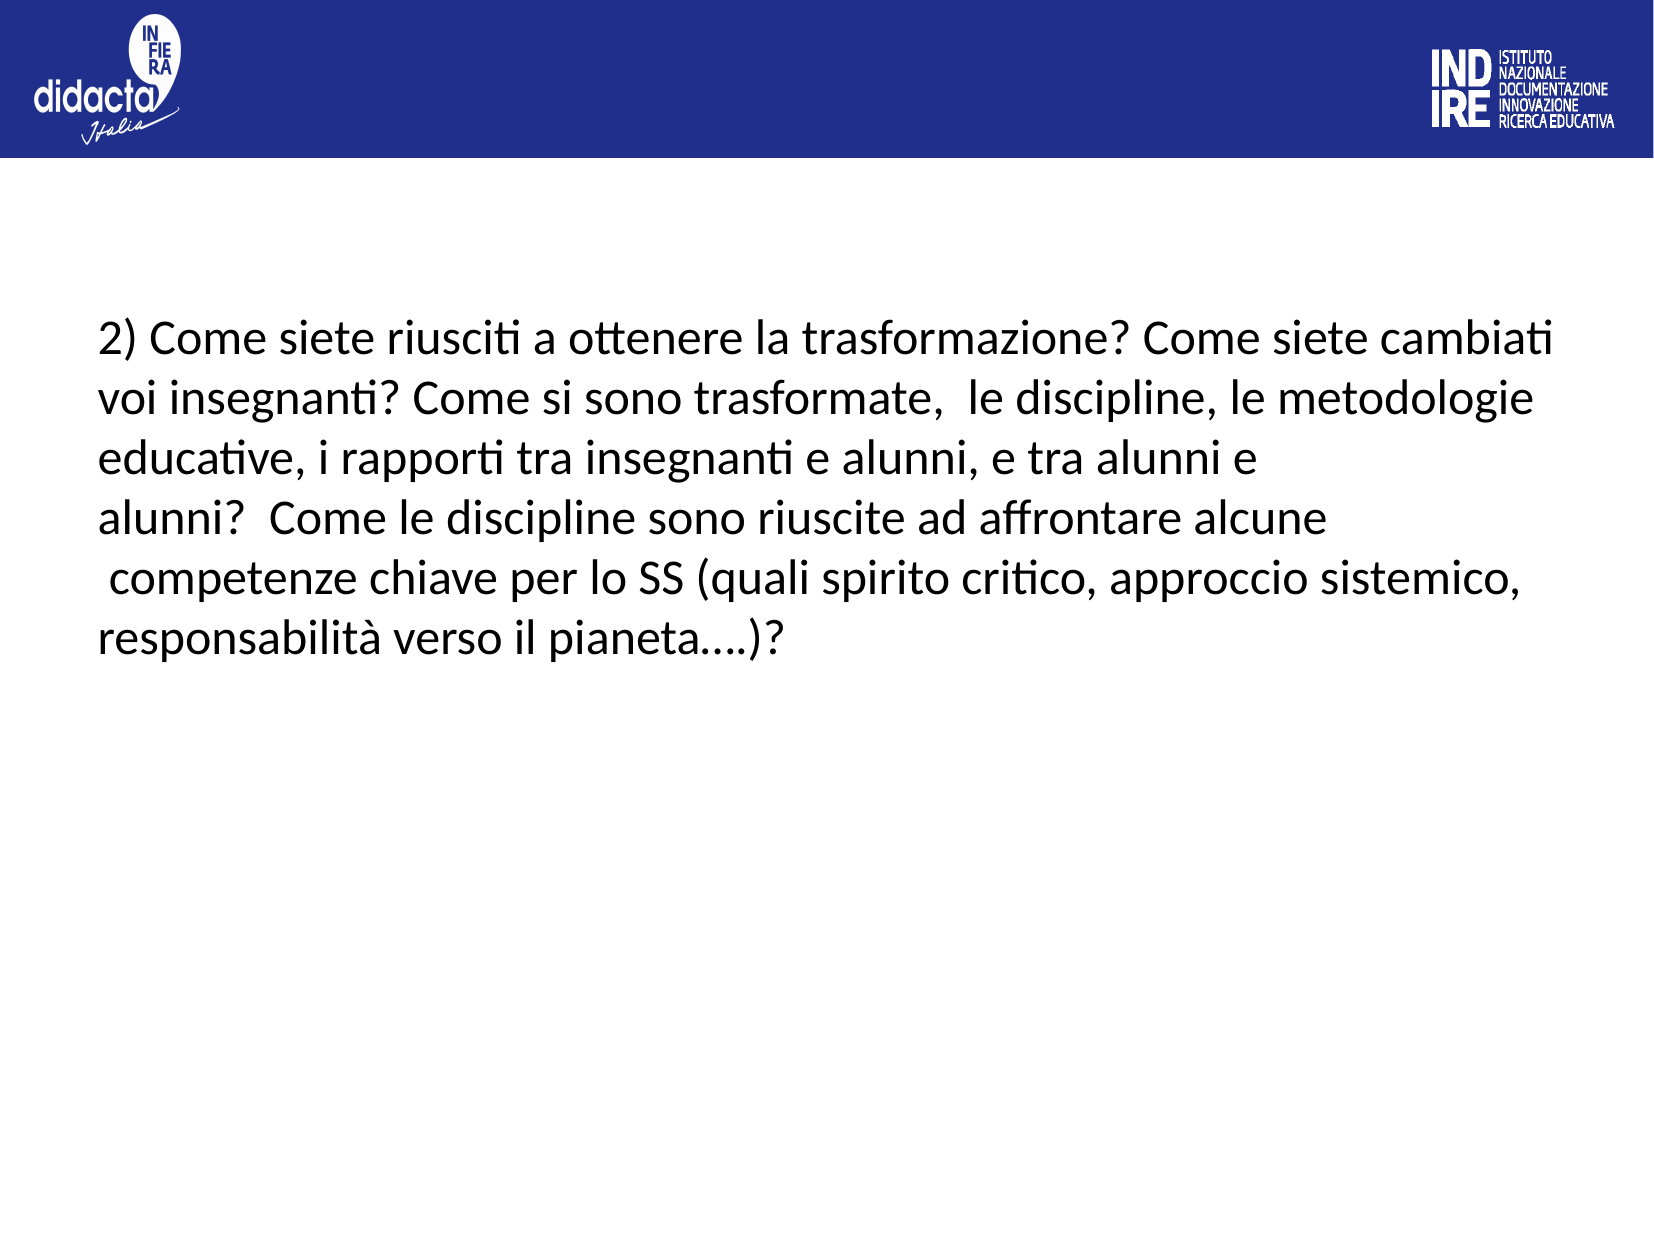

# 2) Come siete riusciti a ottenere la trasformazione? Come siete cambiati voi insegnanti? Come si sono trasformate,  le discipline, le metodologie educative, i rapporti tra insegnanti e alunni, e tra alunni e alunni?  Come le discipline sono riuscite ad affrontare alcune  competenze chiave per lo SS (quali spirito critico, approccio sistemico, responsabilità verso il pianeta….)?